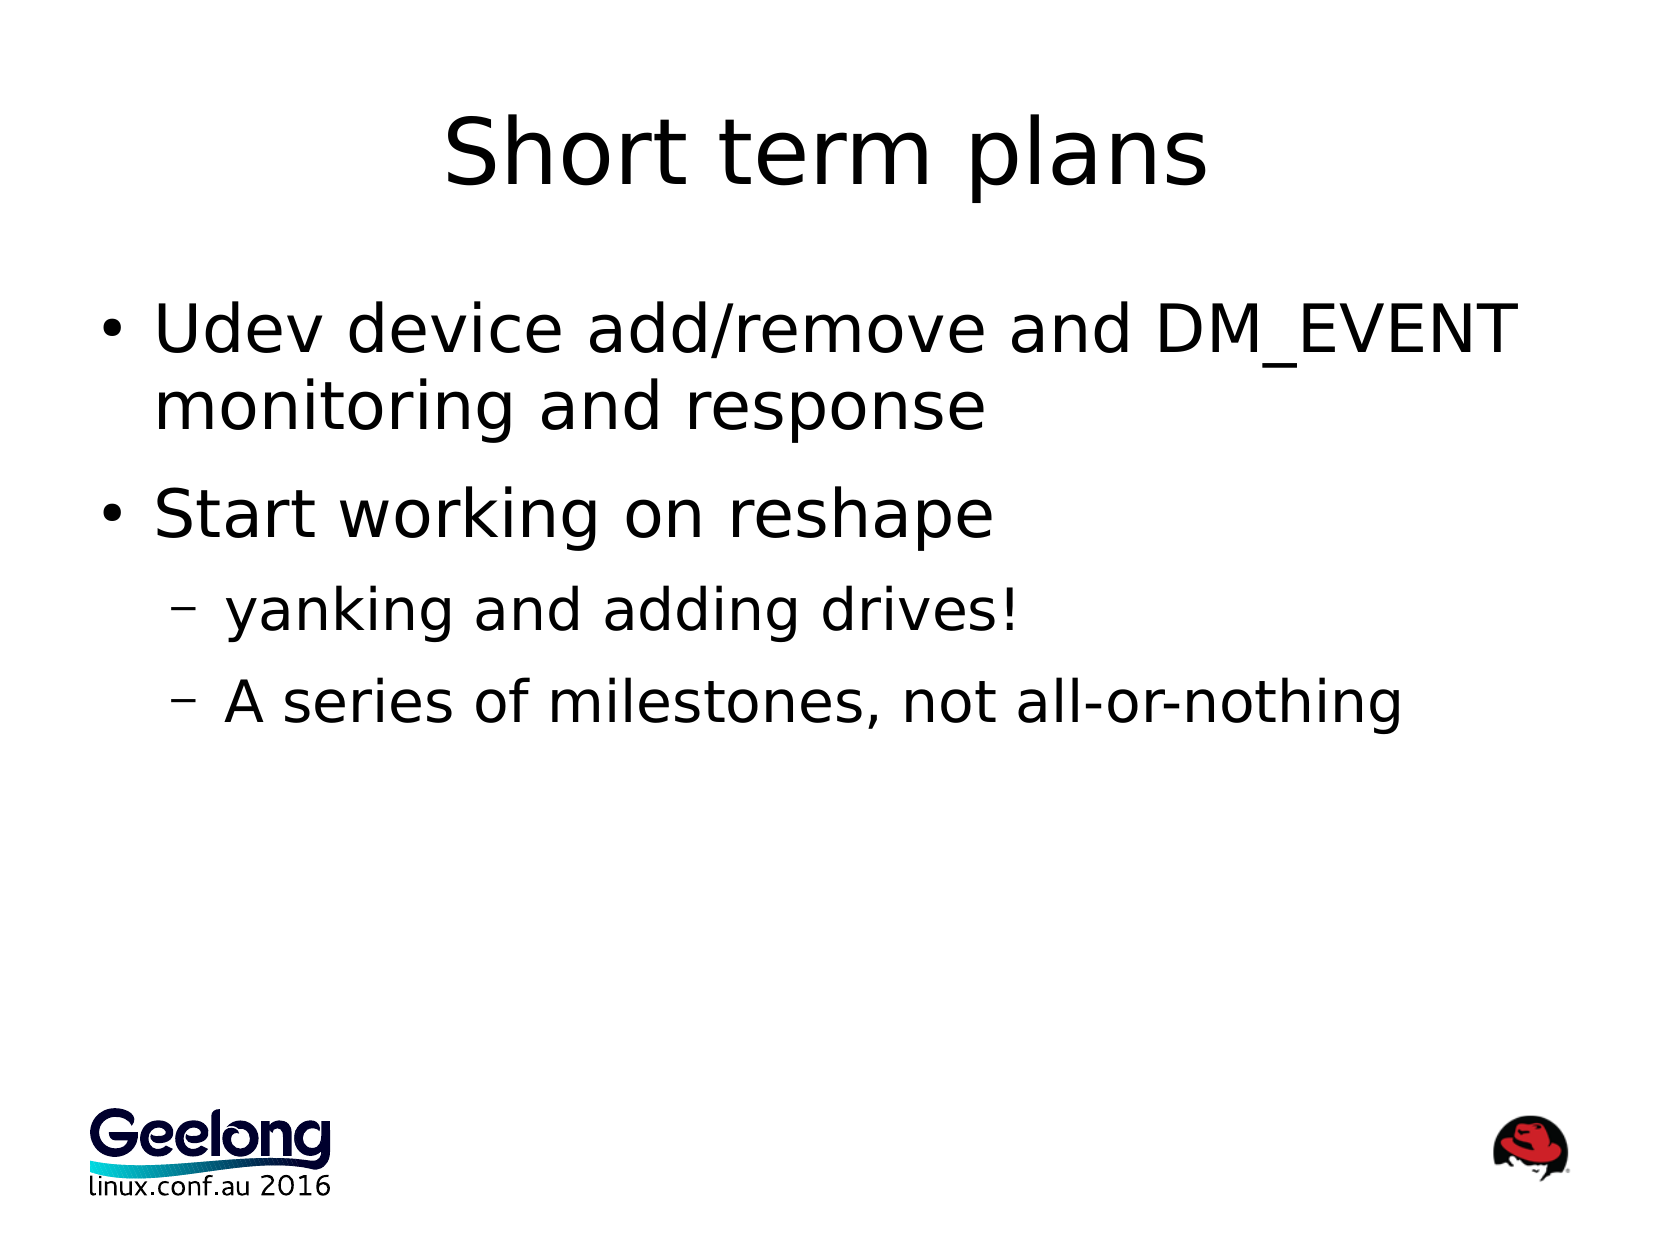

# Short term plans
Udev device add/remove and DM_EVENT monitoring and response
Start working on reshape
yanking and adding drives!
A series of milestones, not all-or-nothing